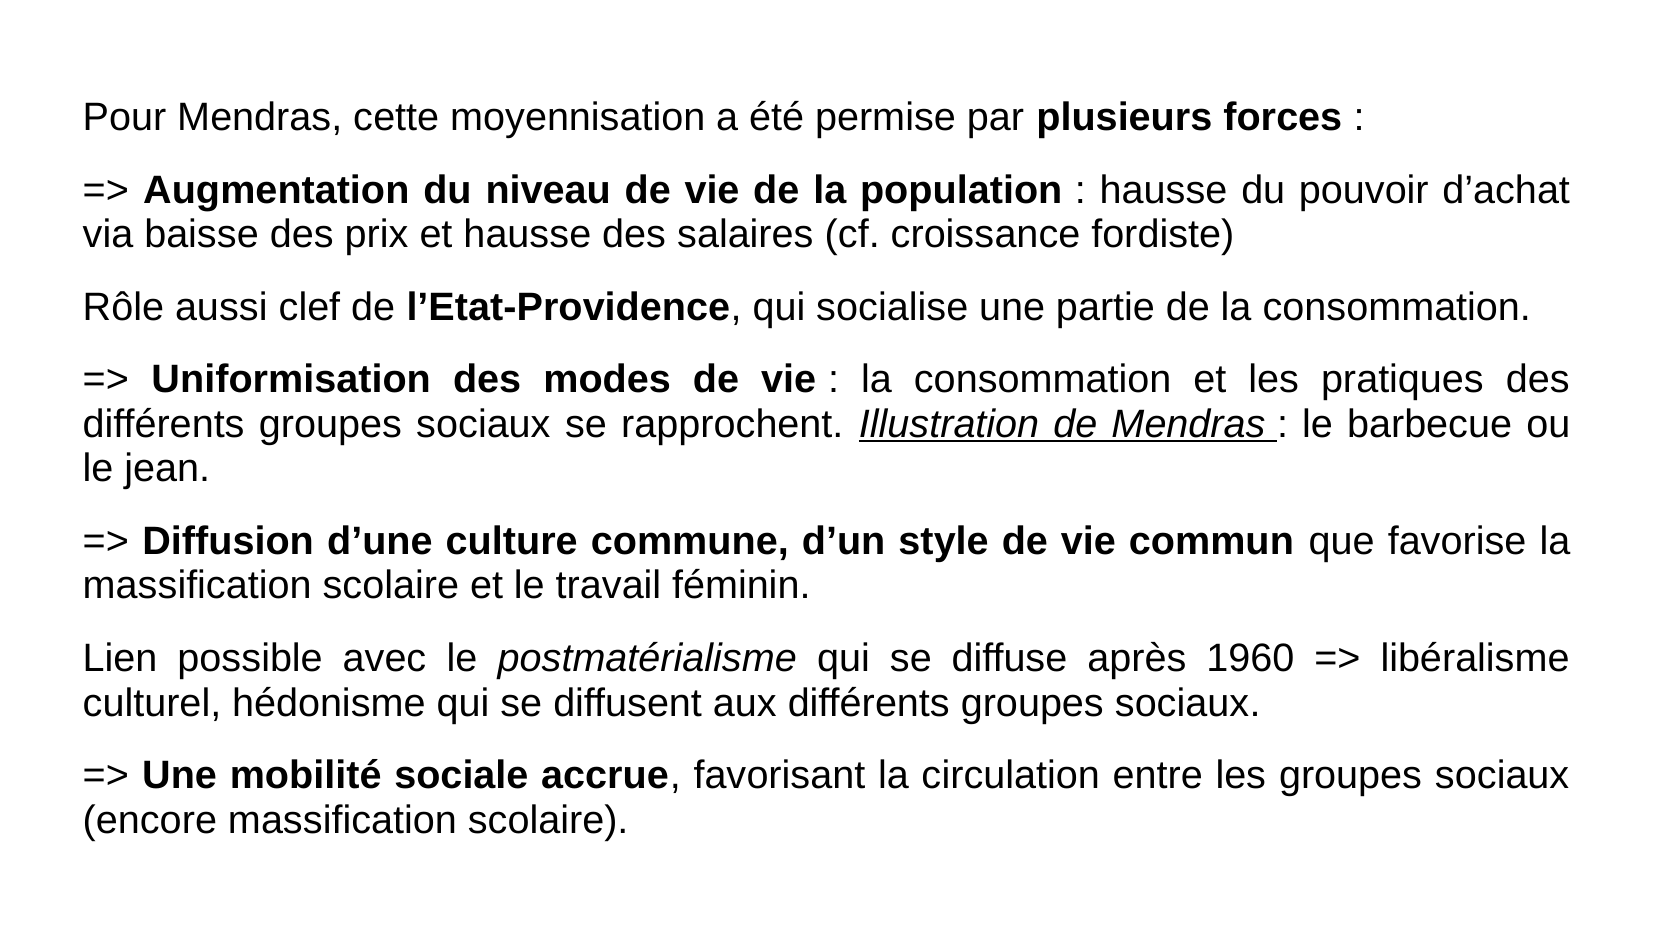

# Pour Mendras, cette moyennisation a été permise par plusieurs forces :
=> Augmentation du niveau de vie de la population : hausse du pouvoir d’achat via baisse des prix et hausse des salaires (cf. croissance fordiste)
Rôle aussi clef de l’Etat-Providence, qui socialise une partie de la consommation.
=> Uniformisation des modes de vie : la consommation et les pratiques des différents groupes sociaux se rapprochent. Illustration de Mendras : le barbecue ou le jean.
=> Diffusion d’une culture commune, d’un style de vie commun que favorise la massification scolaire et le travail féminin.
Lien possible avec le postmatérialisme qui se diffuse après 1960 => libéralisme culturel, hédonisme qui se diffusent aux différents groupes sociaux.
=> Une mobilité sociale accrue, favorisant la circulation entre les groupes sociaux (encore massification scolaire).